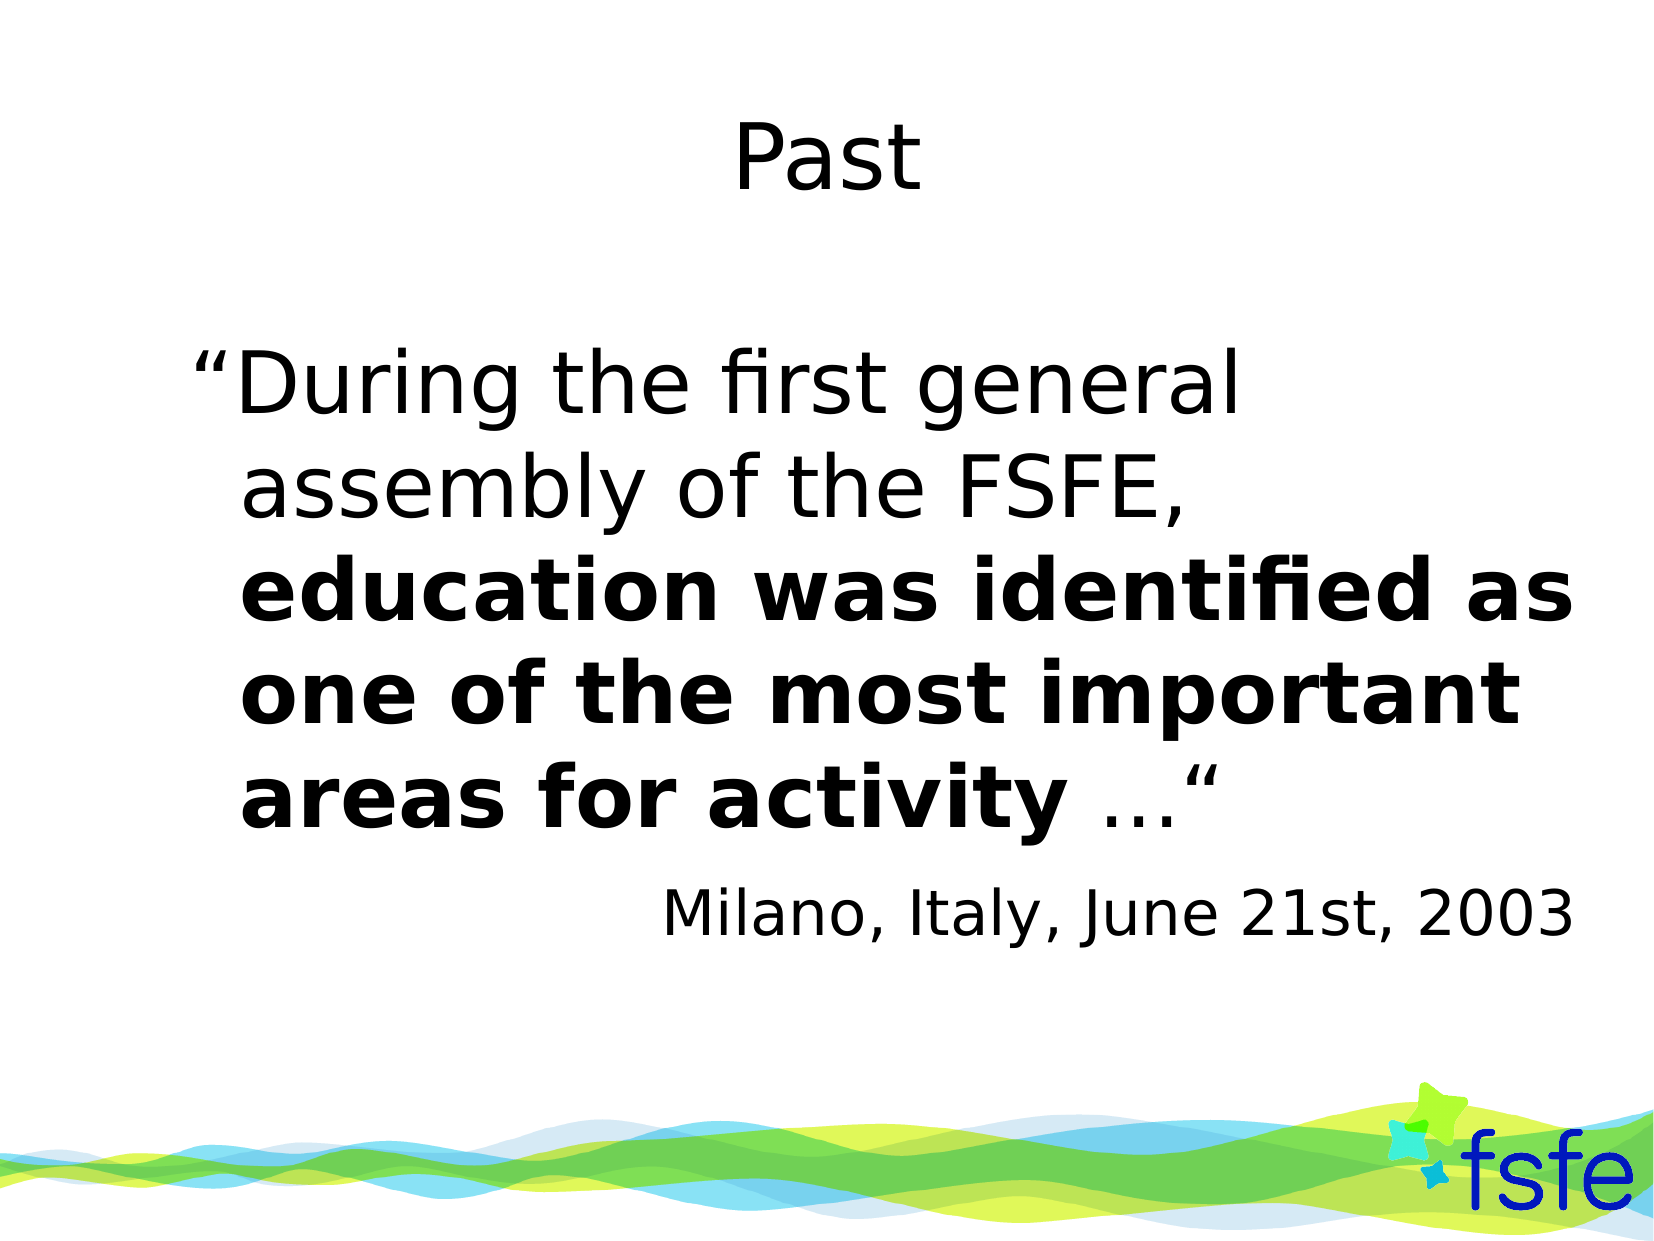

# Past
“During the first general assembly of the FSFE, education was identified as one of the most important areas for activity ...“
Milano, Italy, June 21st, 2003